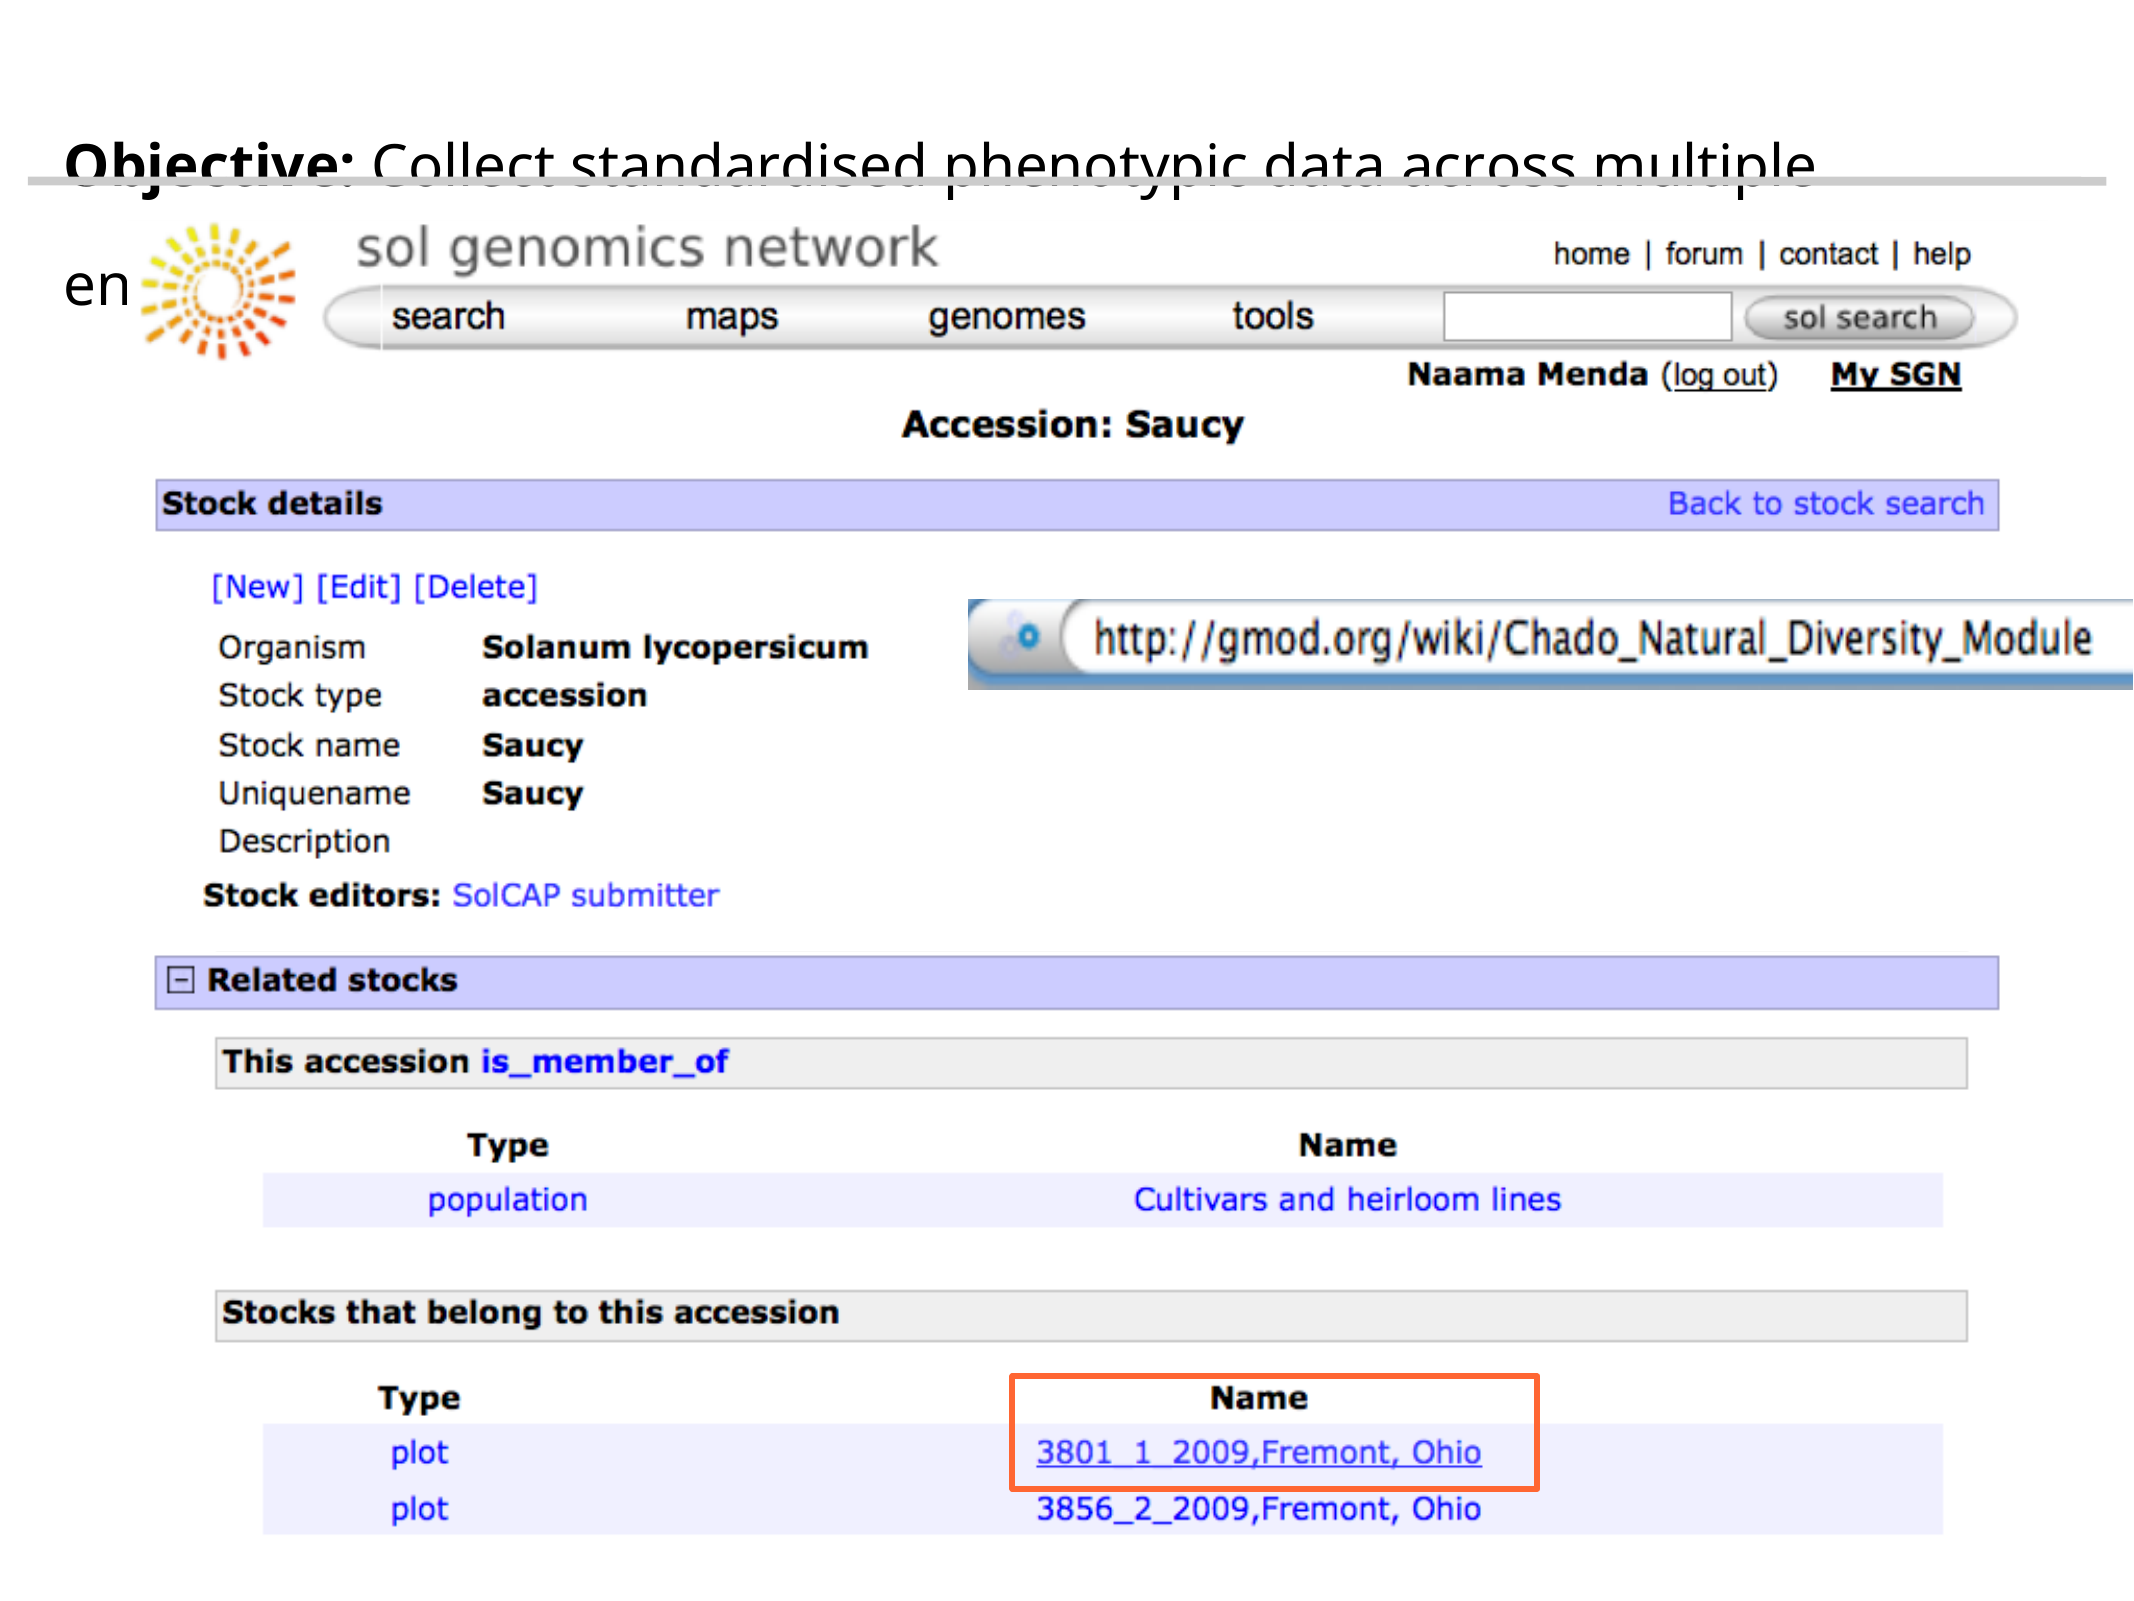

Objective: Collect standardised phenotypic data across multiple environments